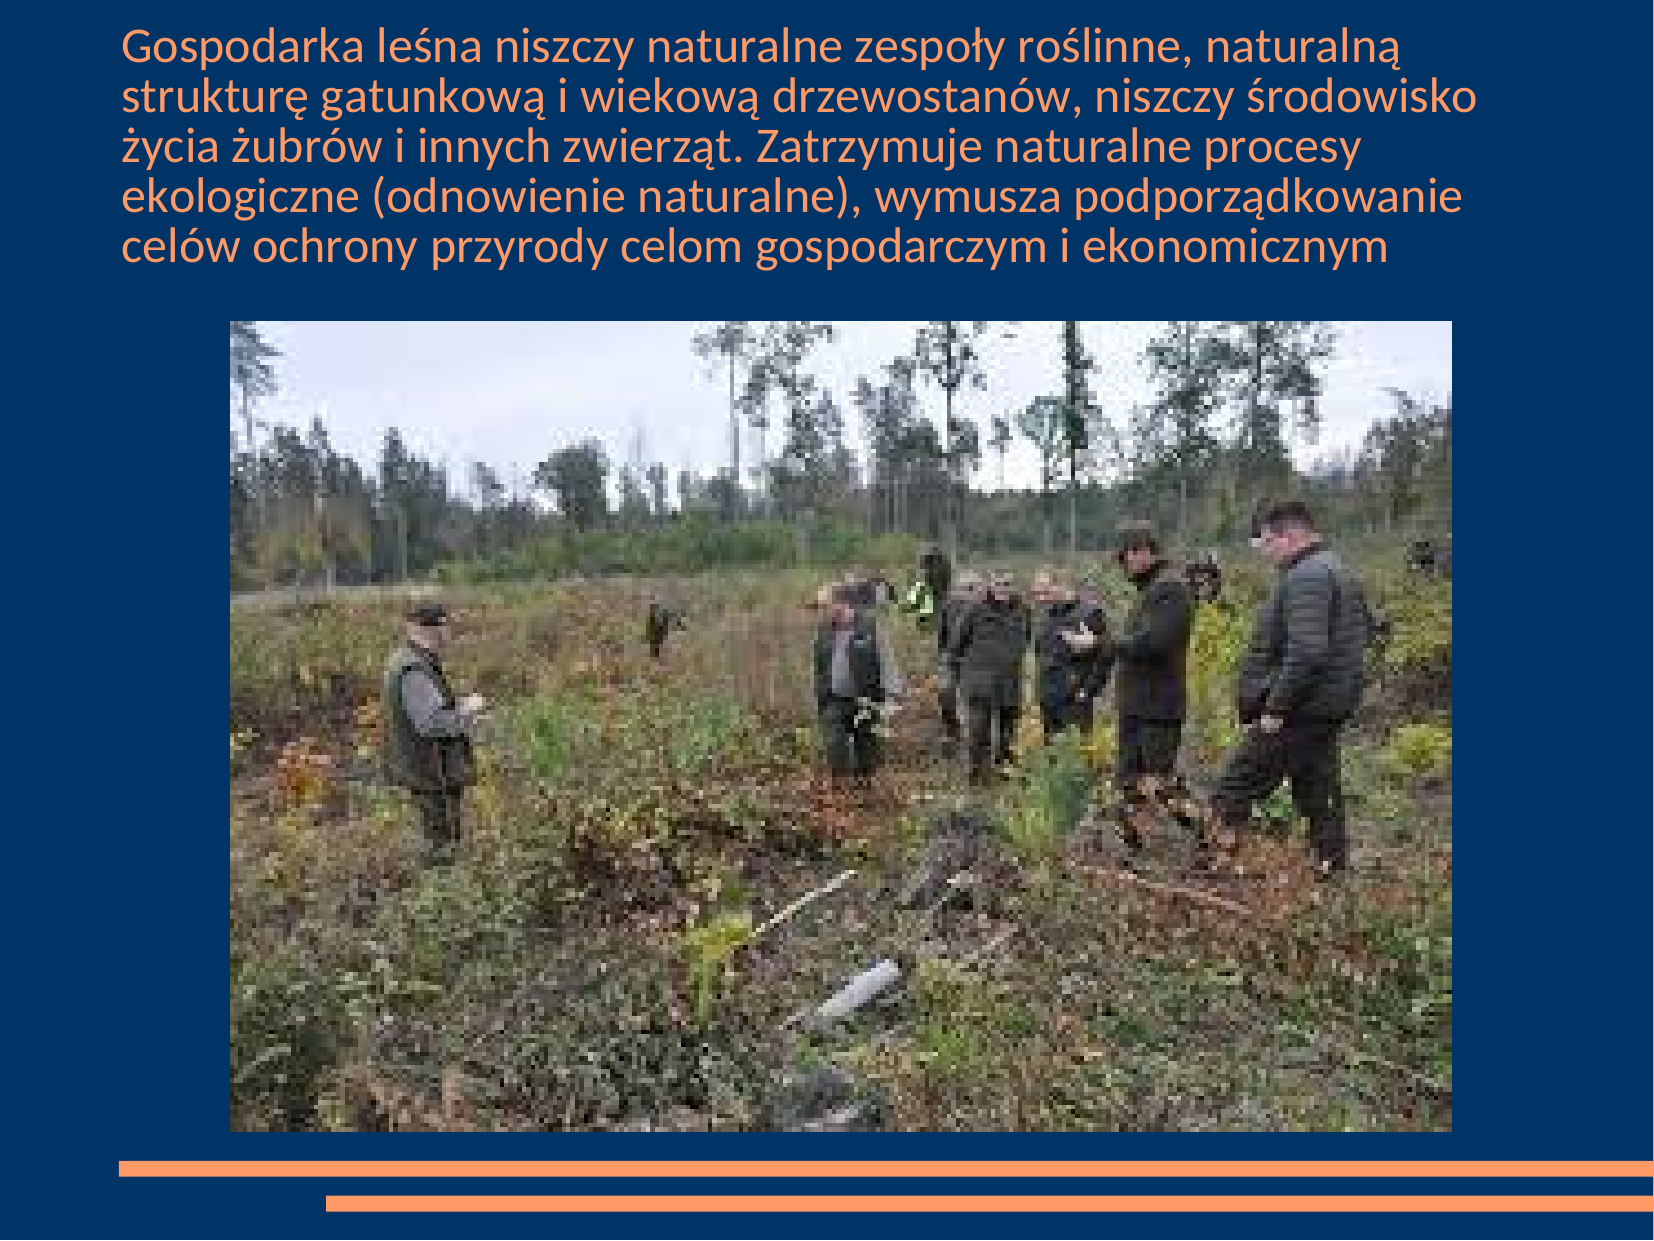

# Gospodarka leśna niszczy naturalne zespoły roślinne, naturalną strukturę gatunkową i wiekową drzewostanów, niszczy środowisko życia żubrów i innych zwierząt. Zatrzymuje naturalne procesy ekologiczne (odnowienie naturalne), wymusza podporządkowanie celów ochrony przyrody celom gospodarczym i ekonomicznym